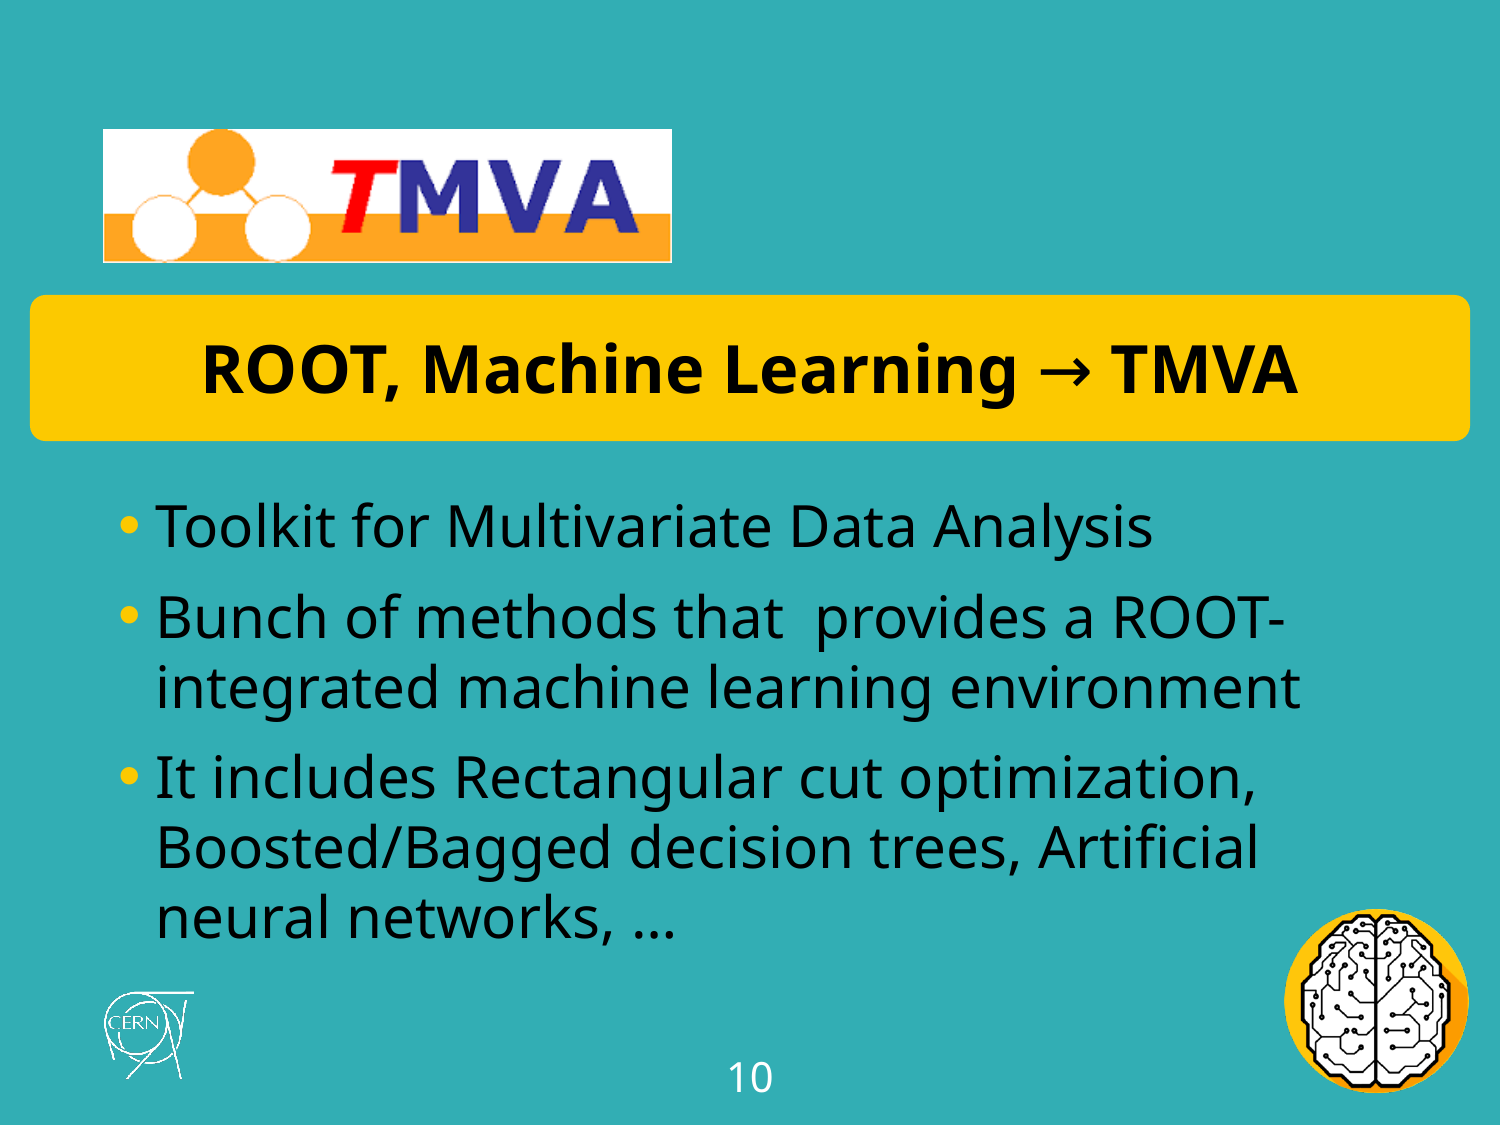

#
ROOT, Machine Learning → TMVA
Toolkit for Multivariate Data Analysis
Bunch of methods that provides a ROOT-integrated machine learning environment
It includes Rectangular cut optimization, Boosted/Bagged decision trees, Artificial neural networks, …